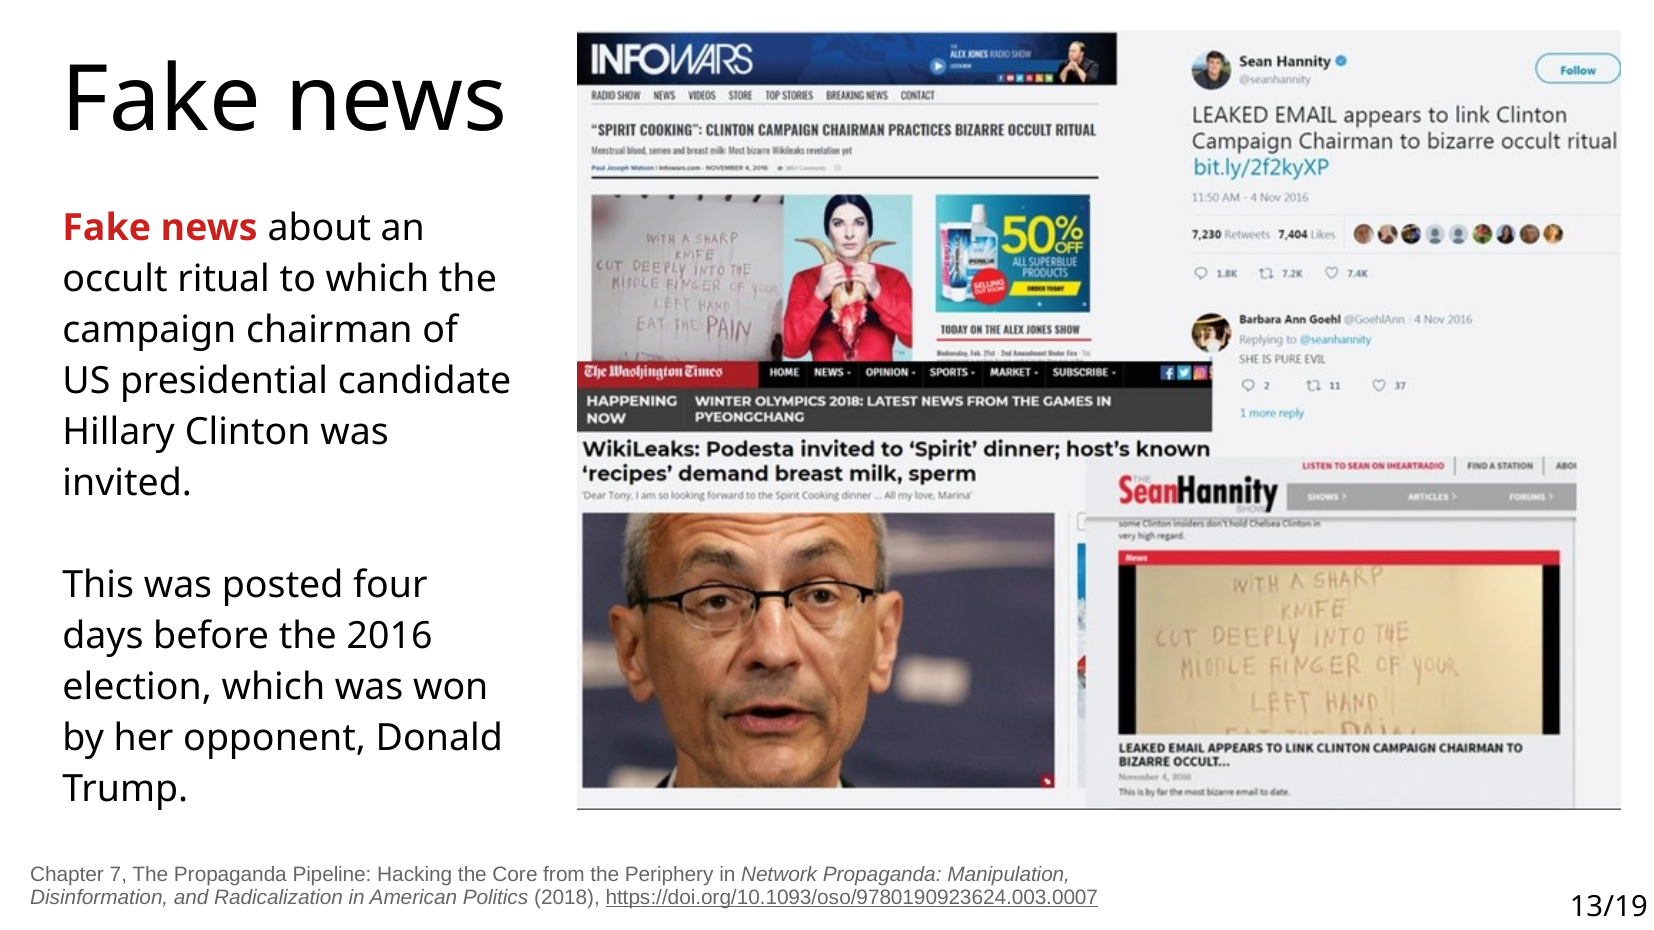

# Fake news
Fake news about an occult ritual to which the campaign chairman of US presidential candidate Hillary Clinton was invited.
This was posted four days before the 2016 election, which was won by her opponent, Donald Trump.
Chapter 7, The Propaganda Pipeline: Hacking the Core from the Periphery in Network Propaganda: Manipulation, Disinformation, and Radicalization in American Politics (2018), https://doi.org/10.1093/oso/9780190923624.003.0007
13